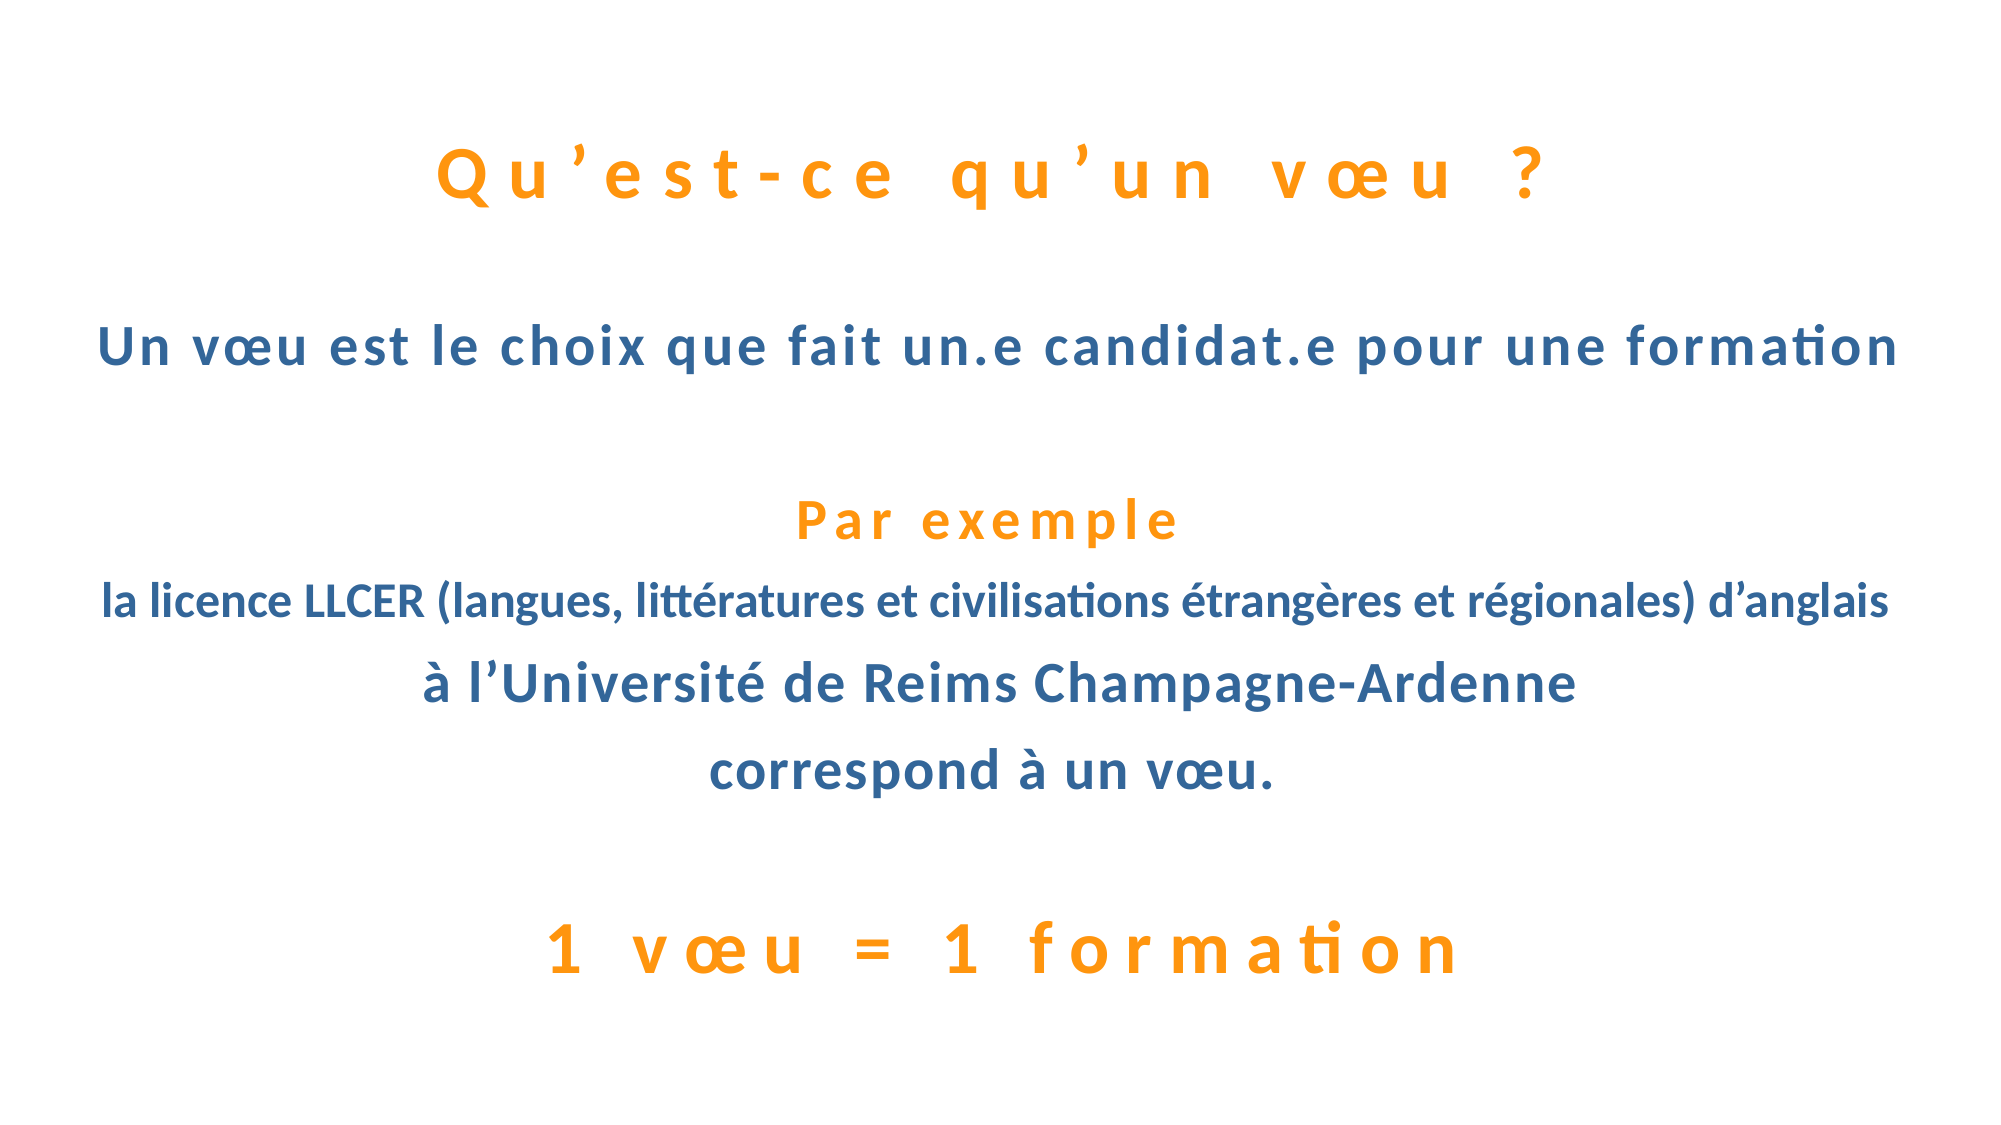

# Qu’est-ce qu’un vœu ? Un vœu est le choix que fait un.e candidat.e pour une formation Par exemple la licence LLCER (langues, littératures et civilisations étrangères et régionales) d’anglais à l’Université de Reims Champagne-Ardenne correspond à un vœu. 1 vœu = 1 formation